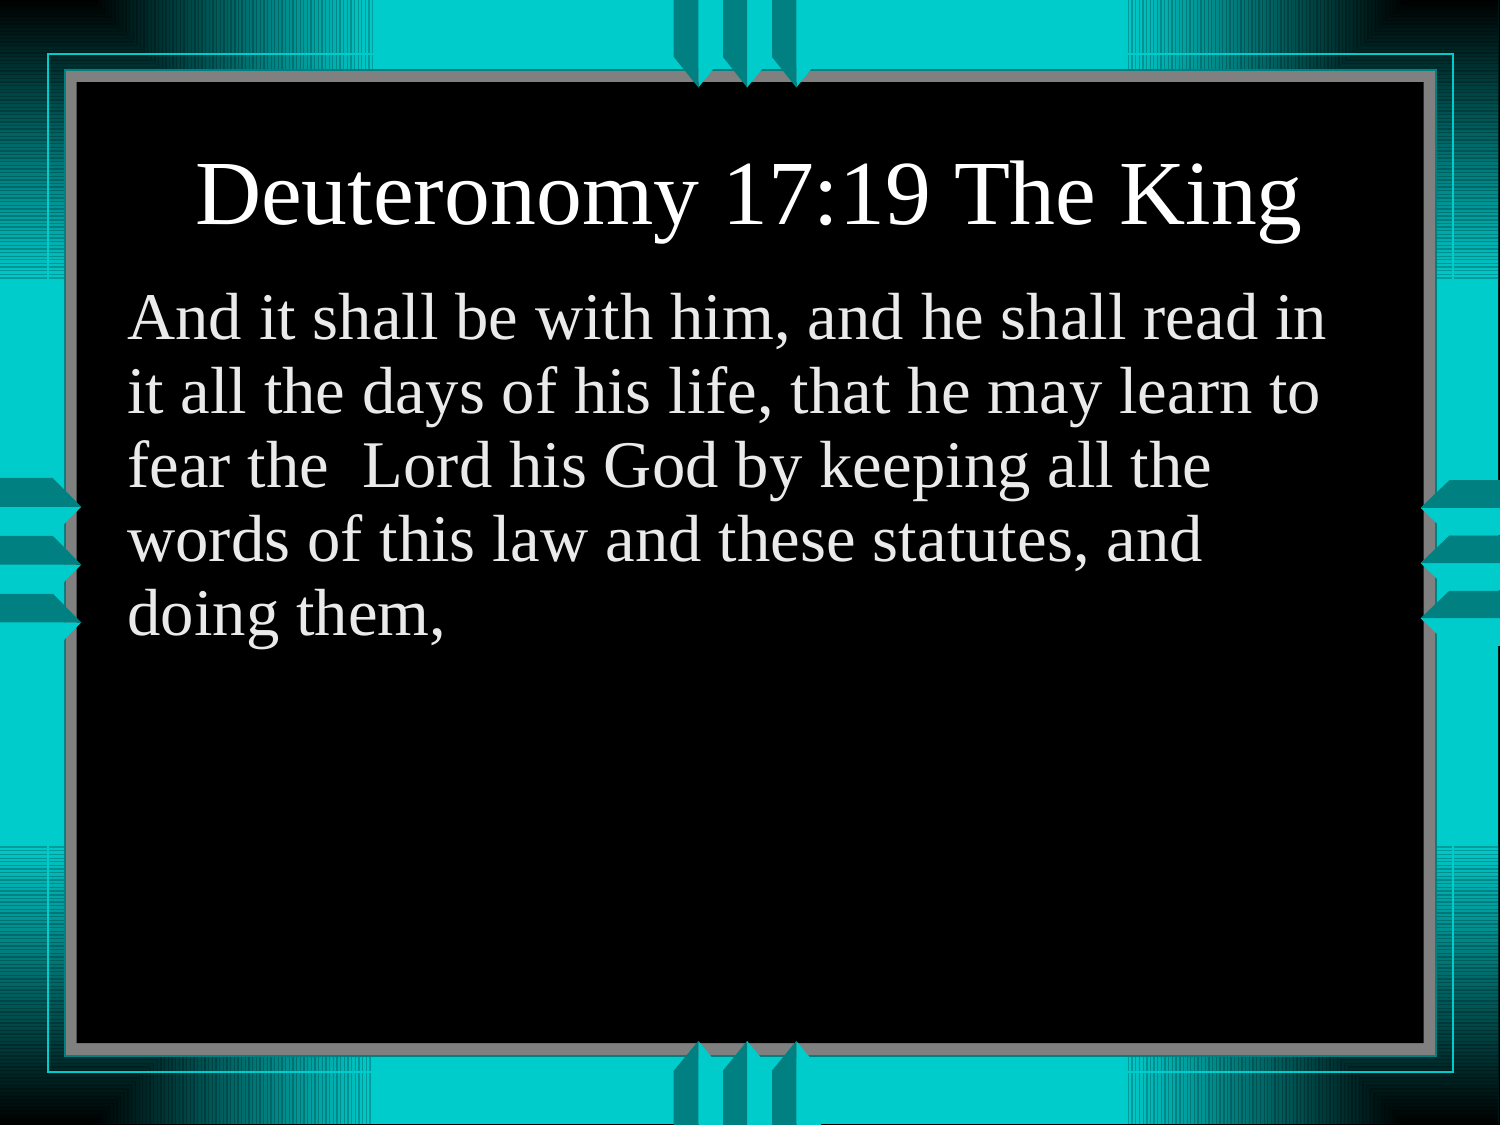

# Deuteronomy 17:19 The King
And it shall be with him, and he shall read in it all the days of his life, that he may learn to fear the Lord his God by keeping all the words of this law and these statutes, and doing them,